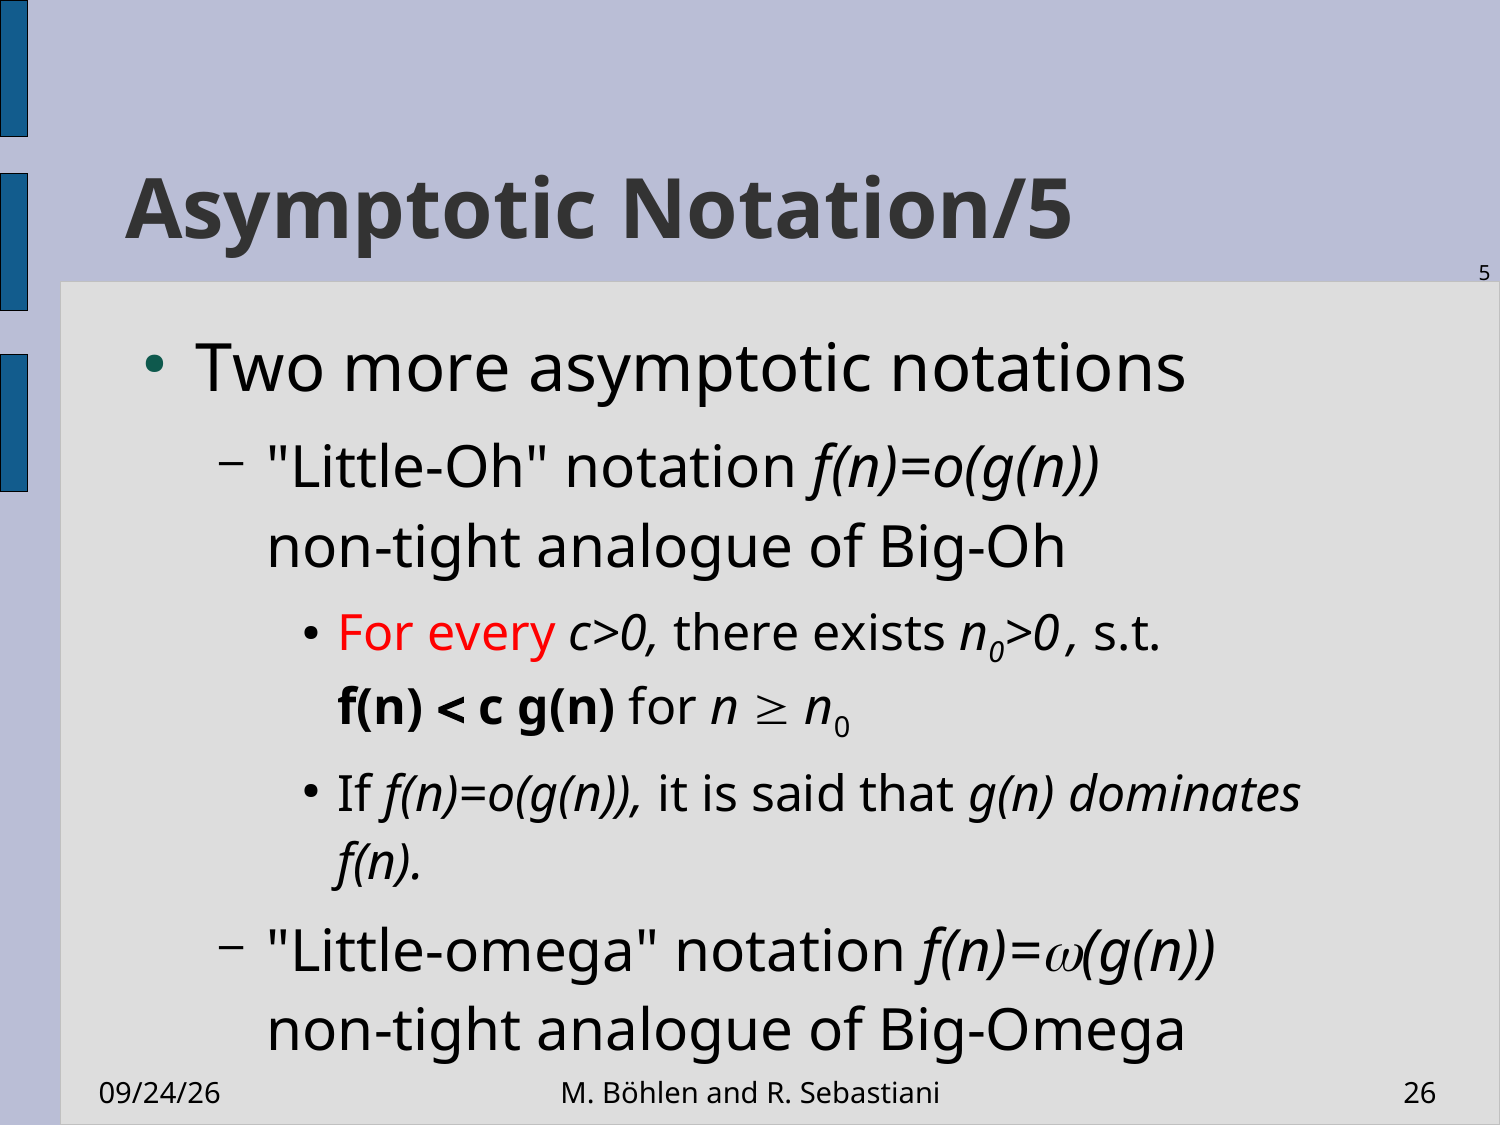

# Asymptotic Notation/5
5
Two more asymptotic notations
"Little-Oh" notation f(n)=o(g(n))
non-tight analogue of Big-Oh
For every c>0, there exists n0>0 , s.t.
f(n) < c g(n) for n  n0
If f(n)=o(g(n)), it is said that g(n) dominates f(n).
"Little-omega" notation f(n)=(g(n))
non-tight analogue of Big-Omega
M. Böhlen and R. Sebastiani
26